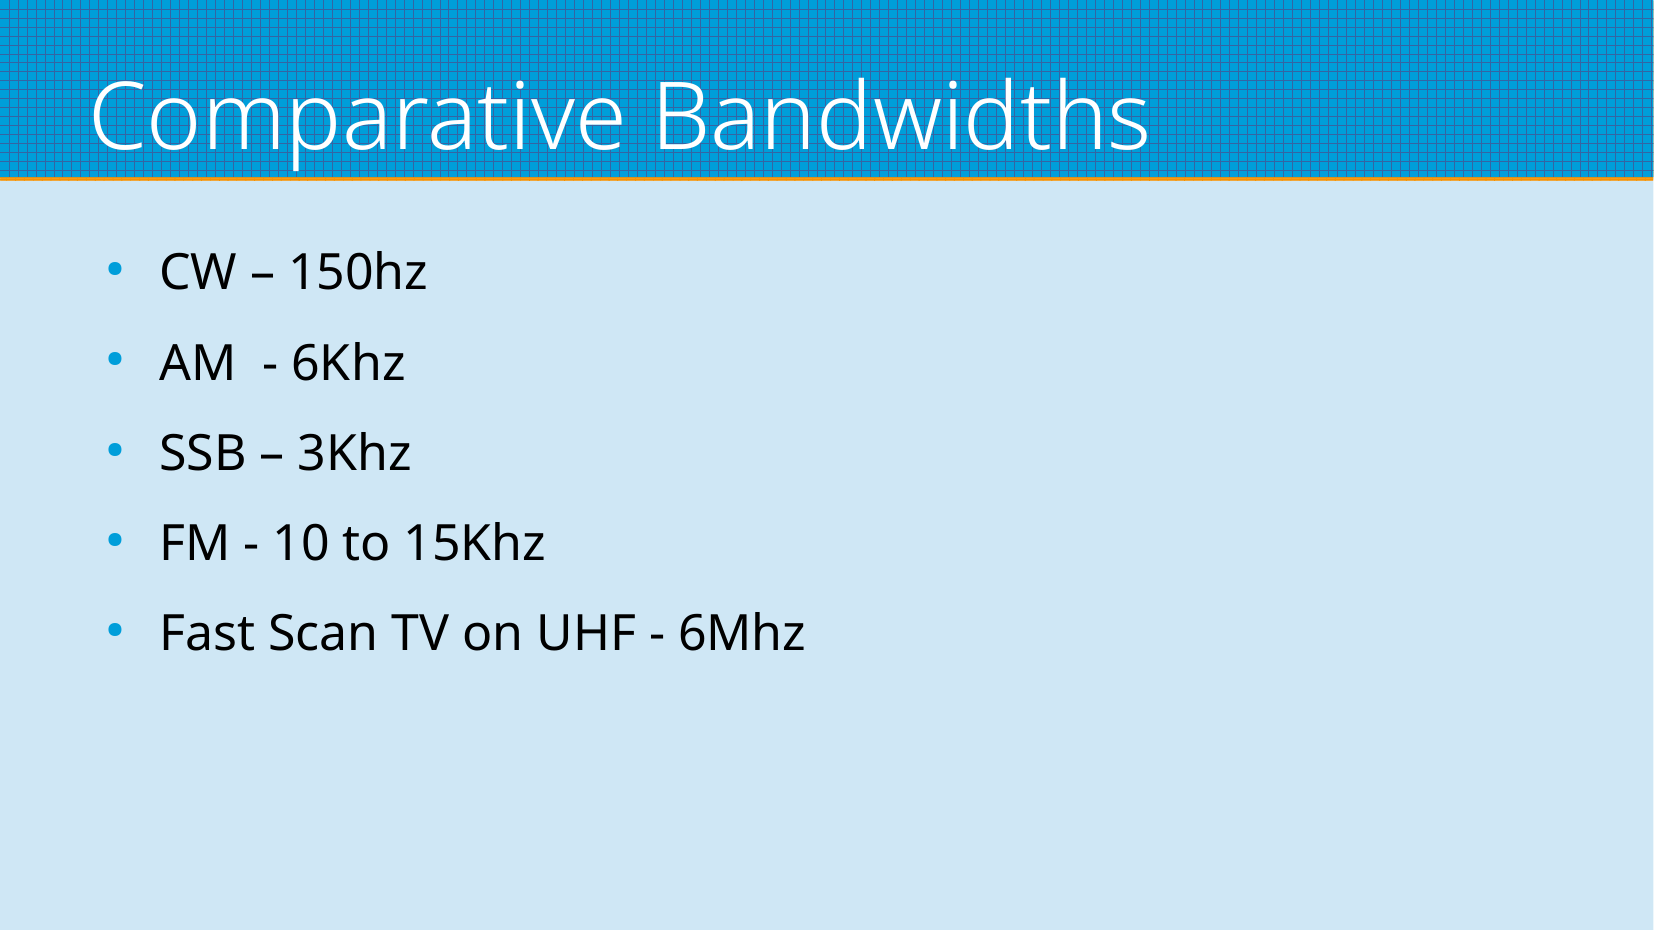

# Comparative Bandwidths
CW – 150hz
AM - 6Khz
SSB – 3Khz
FM - 10 to 15Khz
Fast Scan TV on UHF - 6Mhz